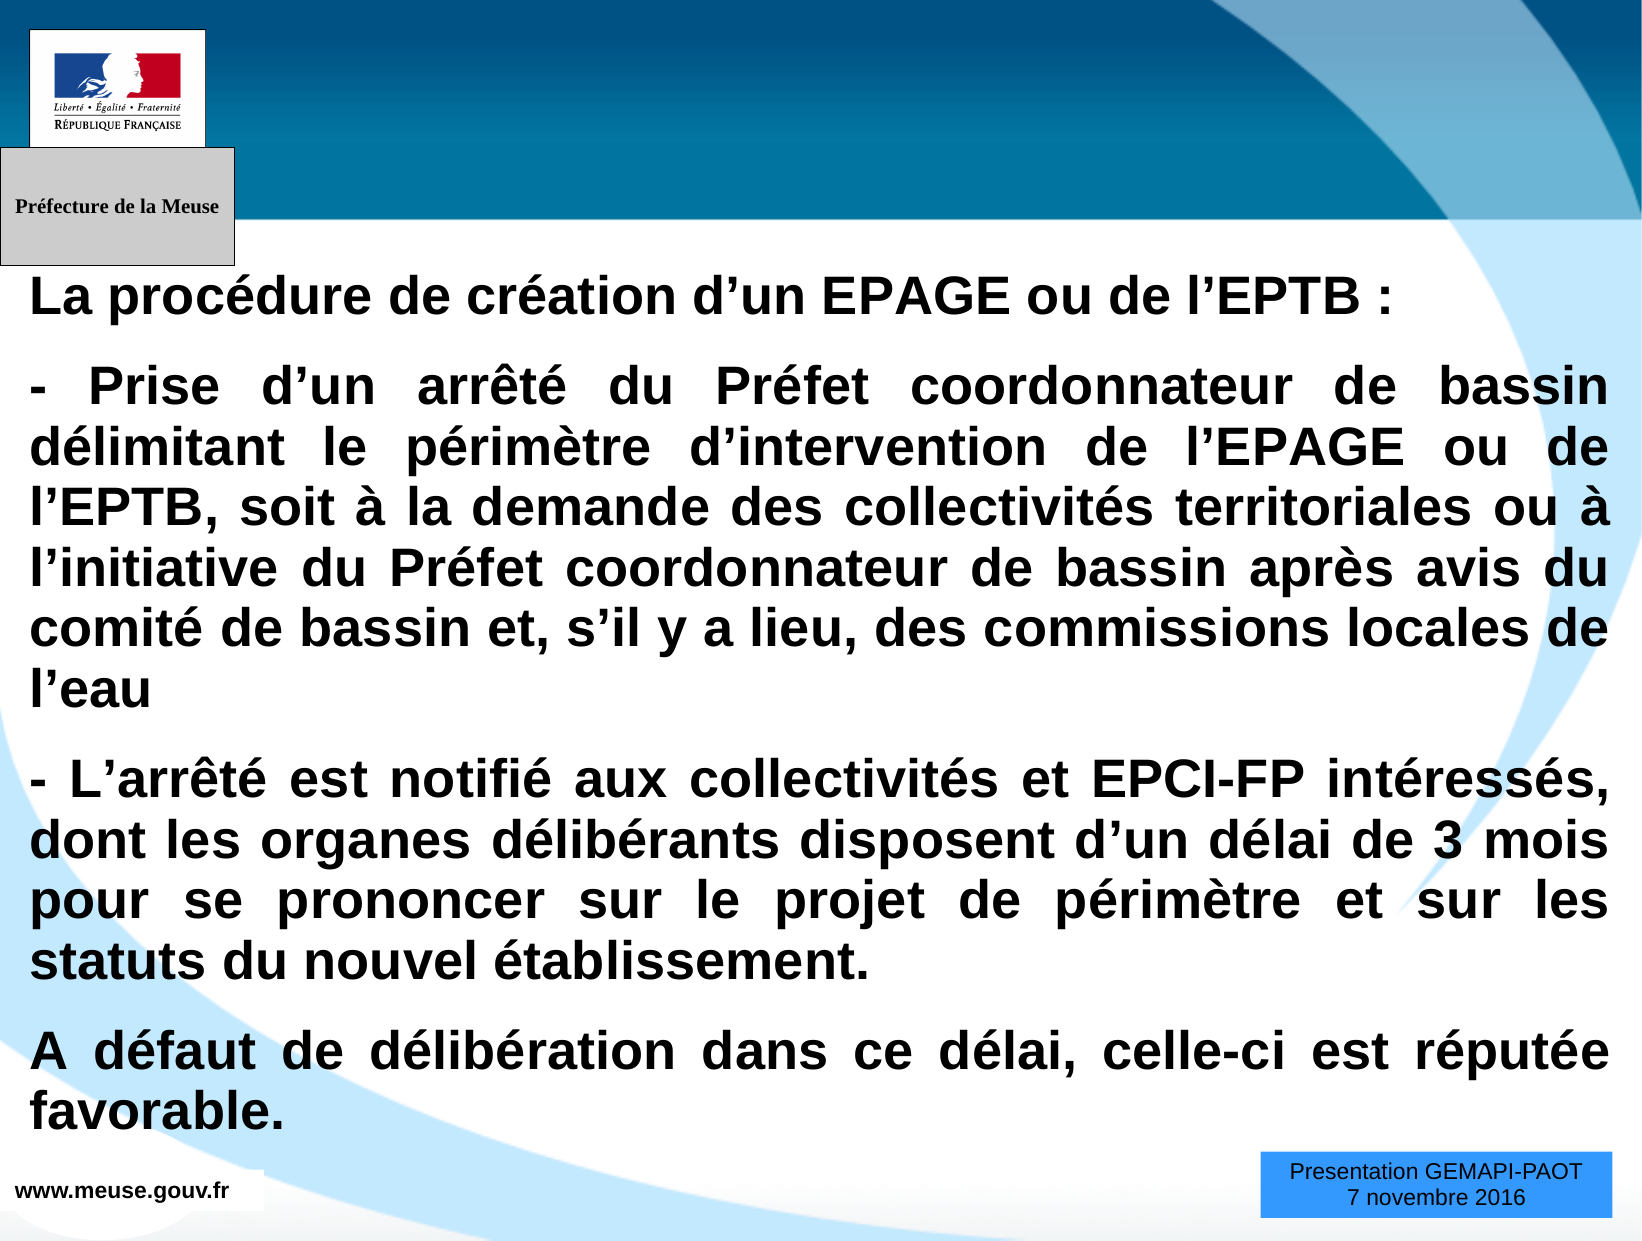

# La procédure de création d’un EPAGE ou de l’EPTB :
- Prise d’un arrêté du Préfet coordonnateur de bassin délimitant le périmètre d’intervention de l’EPAGE ou de l’EPTB, soit à la demande des collectivités territoriales ou à l’initiative du Préfet coordonnateur de bassin après avis du comité de bassin et, s’il y a lieu, des commissions locales de l’eau
- L’arrêté est notifié aux collectivités et EPCI-FP intéressés, dont les organes délibérants disposent d’un délai de 3 mois pour se prononcer sur le projet de périmètre et sur les statuts du nouvel établissement.
A défaut de délibération dans ce délai, celle-ci est réputée favorable.